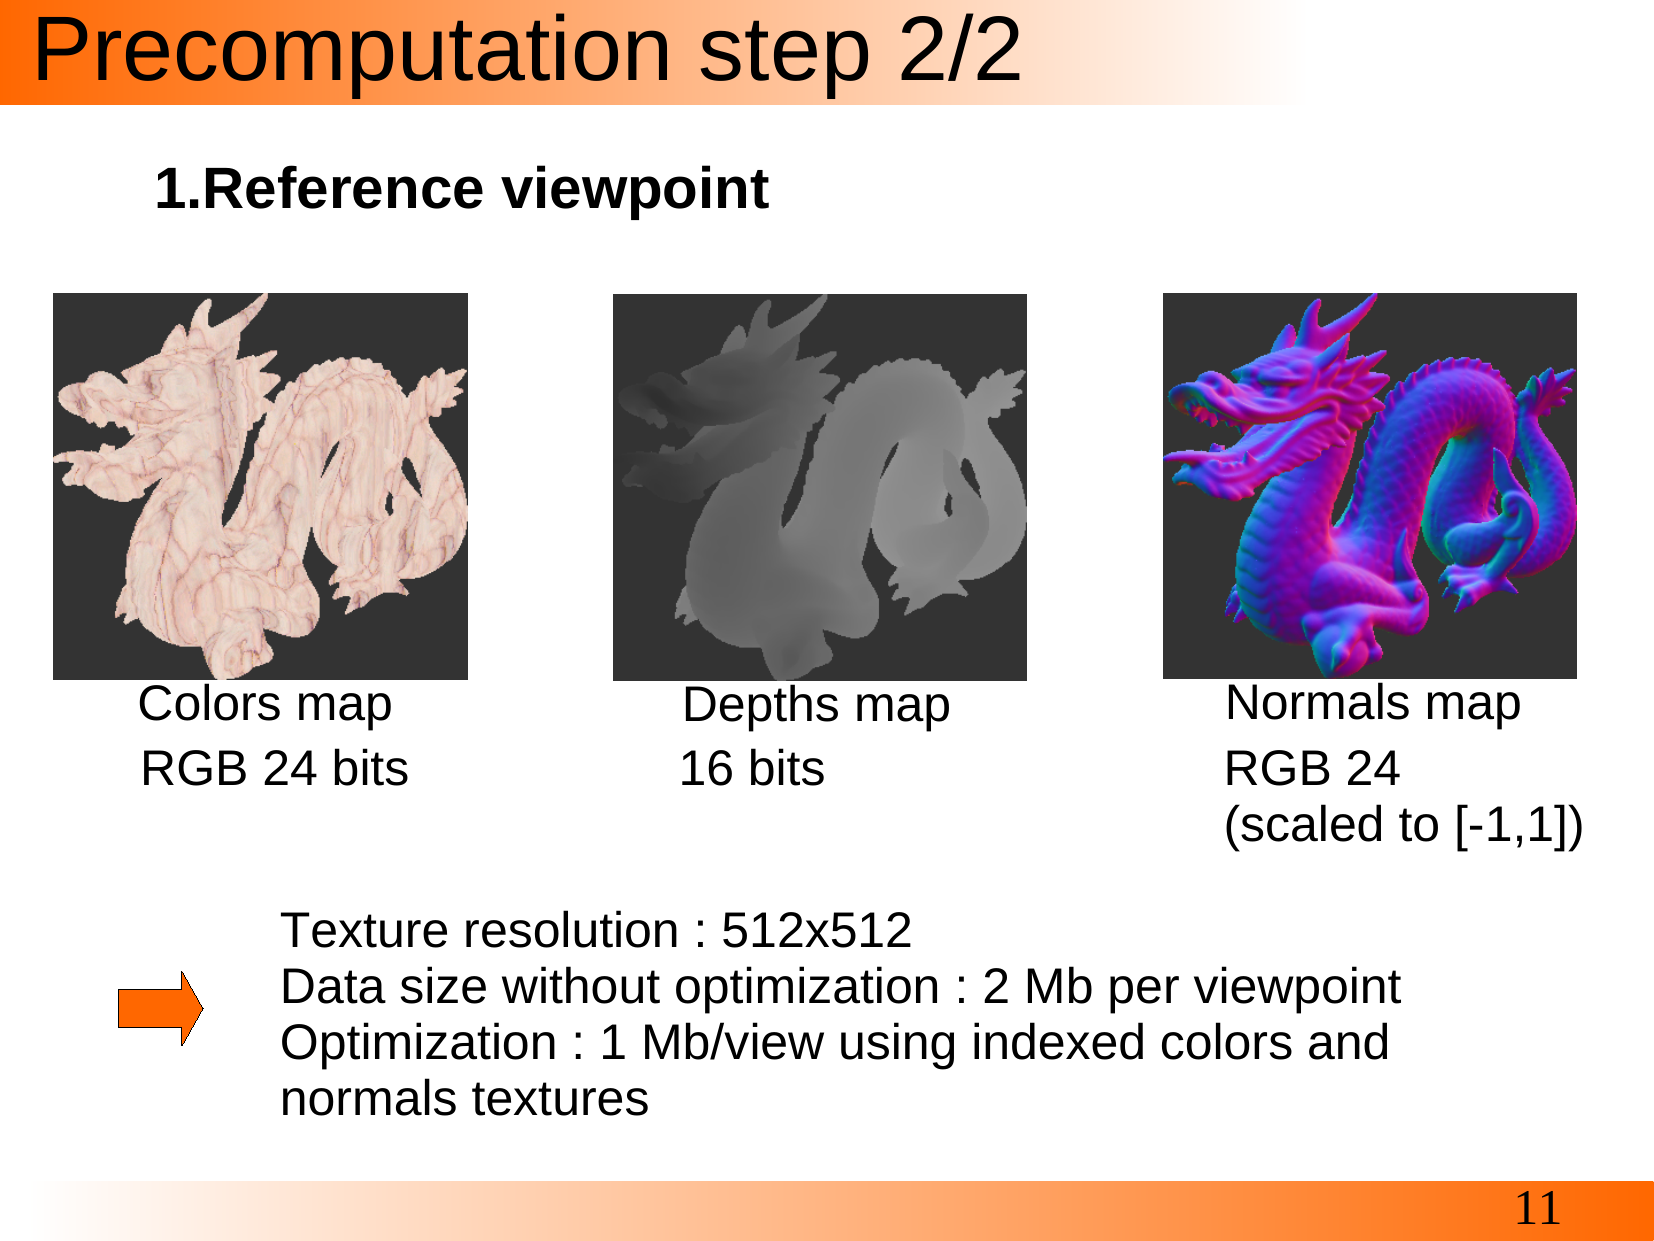

# Precomputation step 2/2
Reference viewpoint
Normals map
Colors map
Depths map
RGB 24 bits
16 bits
RGB 24
(scaled to [-1,1])
Texture resolution : 512x512
Data size without optimization : 2 Mb per viewpoint
Optimization : 1 Mb/view using indexed colors and normals textures